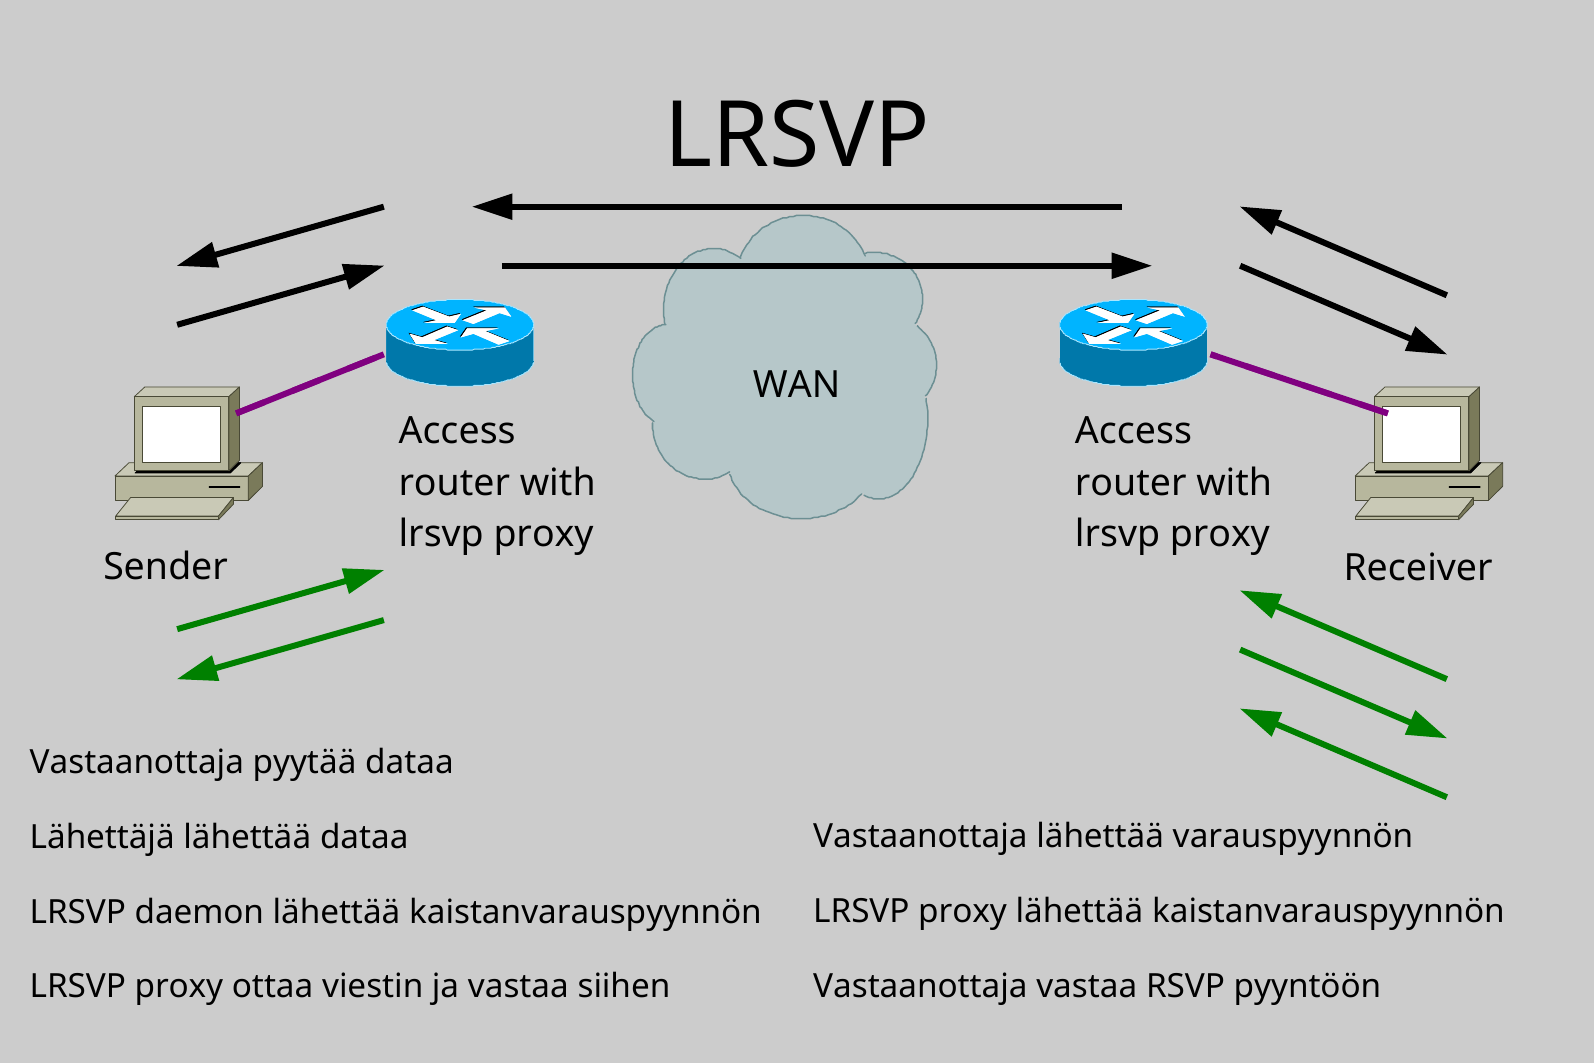

# LRSVP
WAN
Access
router with
lrsvp proxy
Access
router with
lrsvp proxy
Sender
Receiver
Vastaanottaja pyytää dataa
Lähettäjä lähettää dataa
LRSVP daemon lähettää kaistanvarauspyynnön
LRSVP proxy ottaa viestin ja vastaa siihen
Vastaanottaja lähettää varauspyynnön
LRSVP proxy lähettää kaistanvarauspyynnön
Vastaanottaja vastaa RSVP pyyntöön